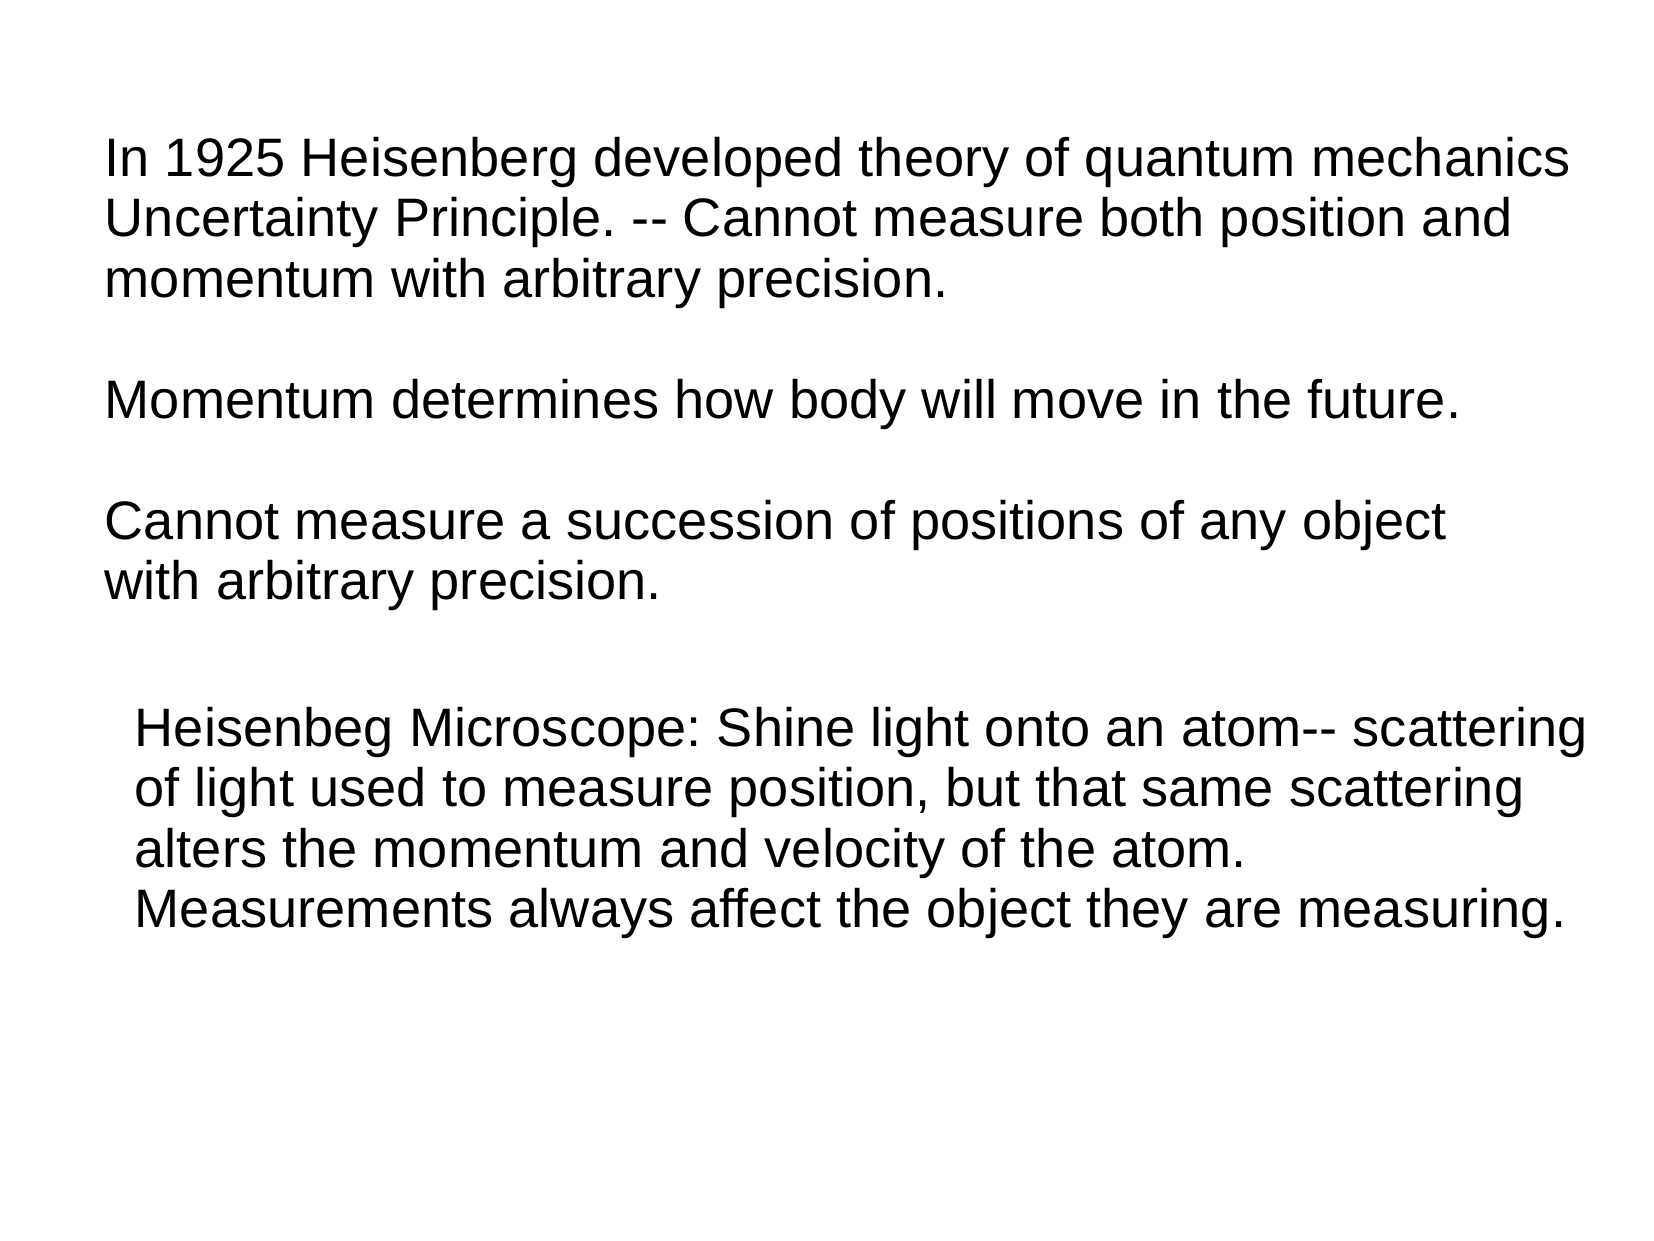

In 1925 Heisenberg developed theory of quantum mechanics
Uncertainty Principle. -- Cannot measure both position and
momentum with arbitrary precision.
Momentum determines how body will move in the future.
Cannot measure a succession of positions of any object
with arbitrary precision.
Heisenbeg Microscope: Shine light onto an atom-- scattering
of light used to measure position, but that same scattering
alters the momentum and velocity of the atom.
Measurements always affect the object they are measuring.